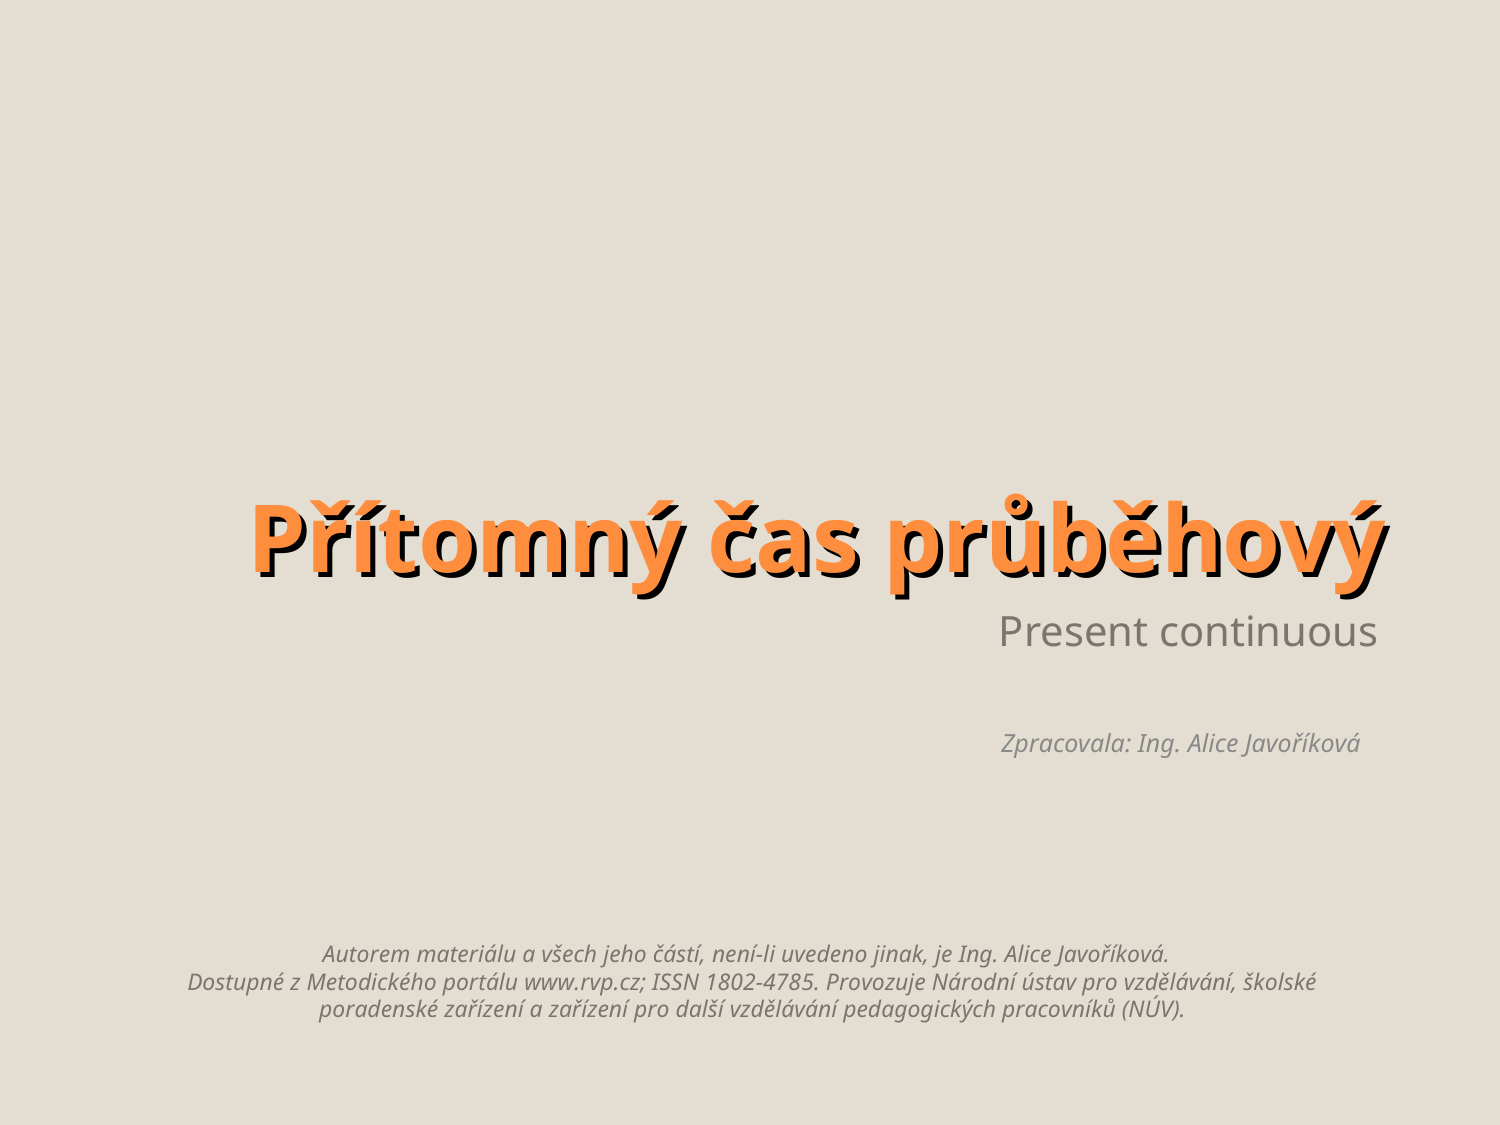

# Přítomný čas průběhový
Present continuous
Zpracovala: Ing. Alice Javoříková
Autorem materiálu a všech jeho částí, není-li uvedeno jinak, je Ing. Alice Javoříková.
Dostupné z Metodického portálu www.rvp.cz; ISSN 1802-4785. Provozuje Národní ústav pro vzdělávání, školské poradenské zařízení a zařízení pro další vzdělávání pedagogických pracovníků (NÚV).